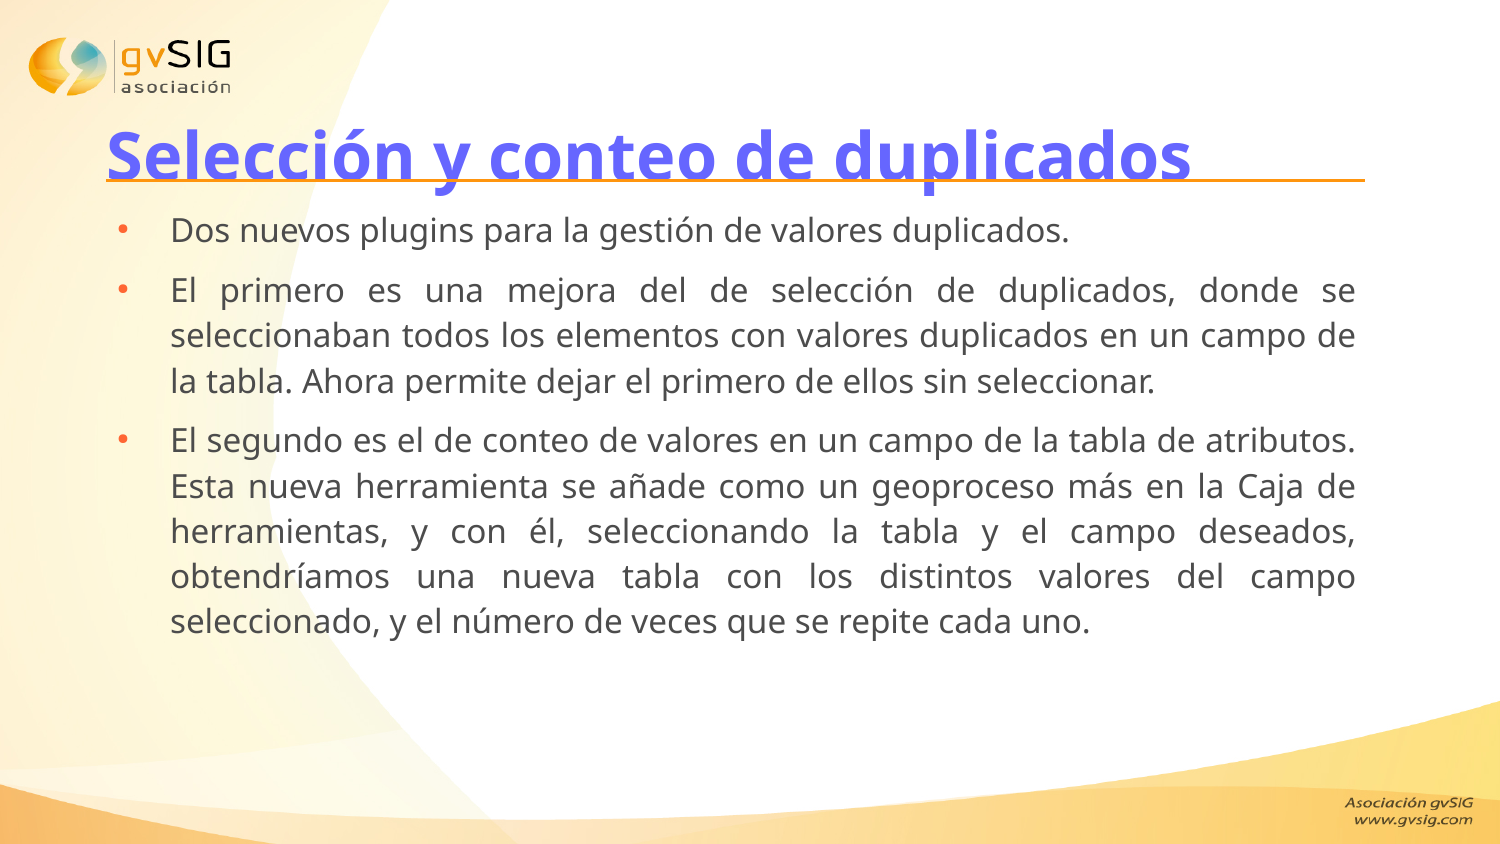

# Selección y conteo de duplicados
Dos nuevos plugins para la gestión de valores duplicados.
El primero es una mejora del de selección de duplicados, donde se seleccionaban todos los elementos con valores duplicados en un campo de la tabla. Ahora permite dejar el primero de ellos sin seleccionar.
El segundo es el de conteo de valores en un campo de la tabla de atributos. Esta nueva herramienta se añade como un geoproceso más en la Caja de herramientas, y con él, seleccionando la tabla y el campo deseados, obtendríamos una nueva tabla con los distintos valores del campo seleccionado, y el número de veces que se repite cada uno.